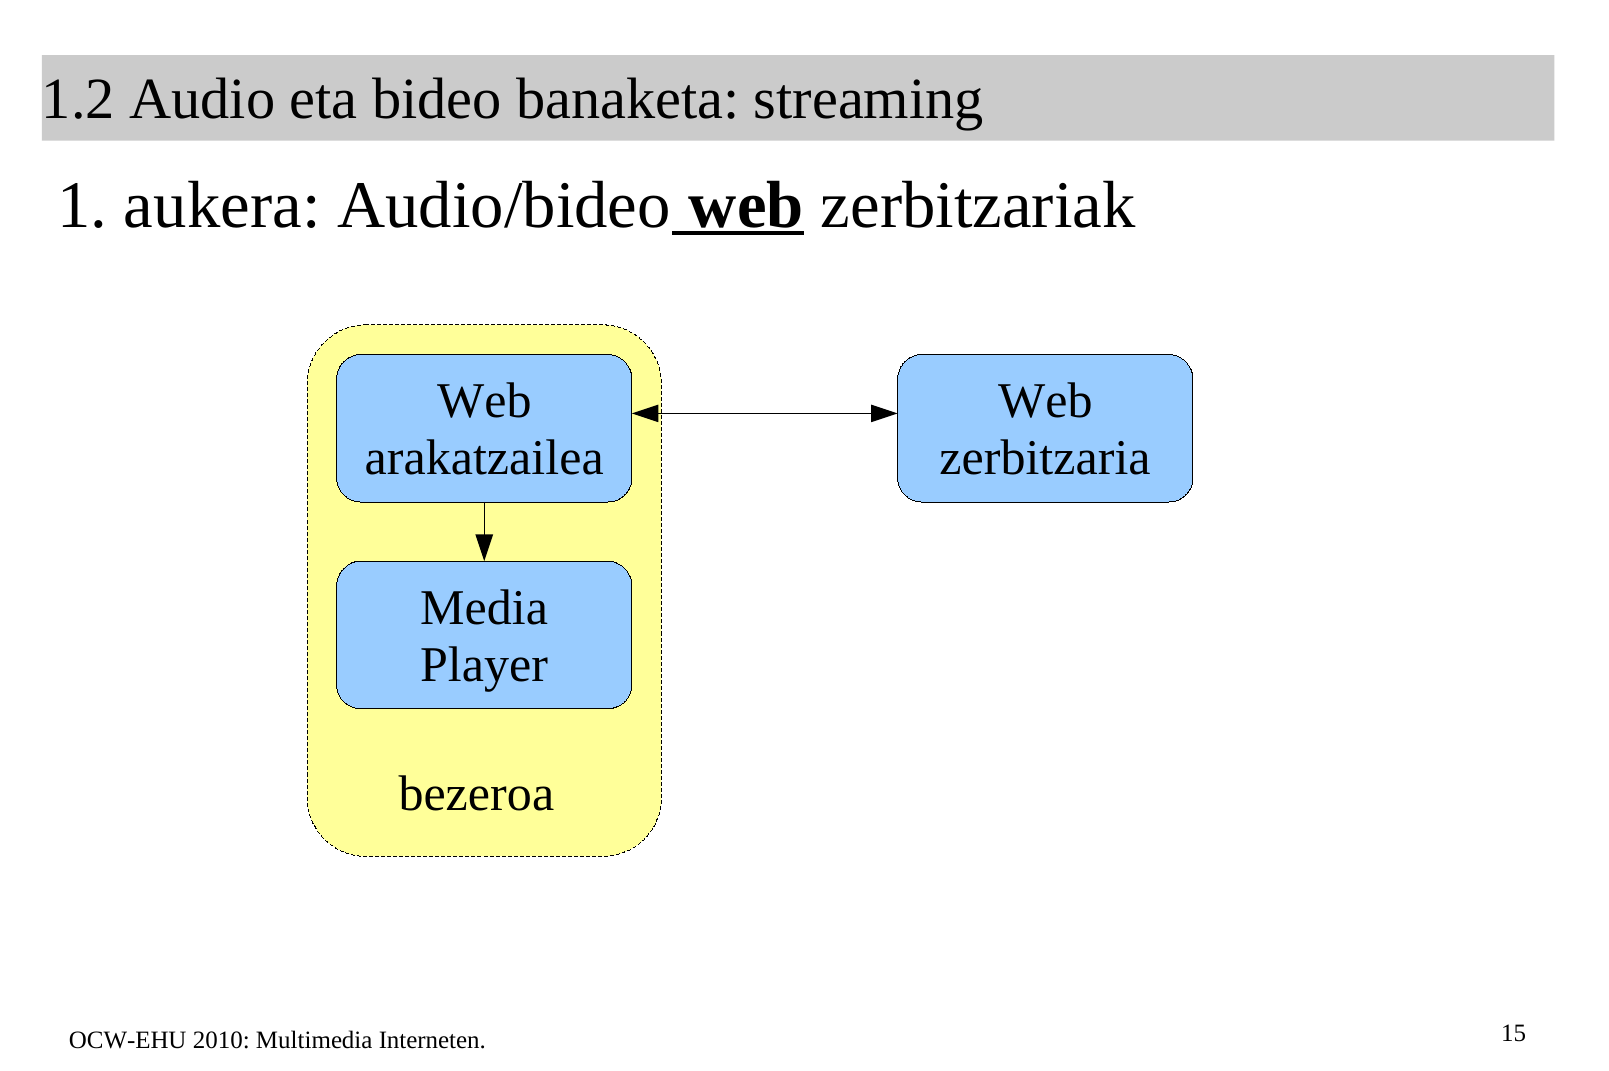

# 1.2 Audio eta bideo banaketa: streaming
1. aukera: Audio/bideo web zerbitzariak
Web
arakatzailea
Web
zerbitzaria
Media
Player
bezeroa
15